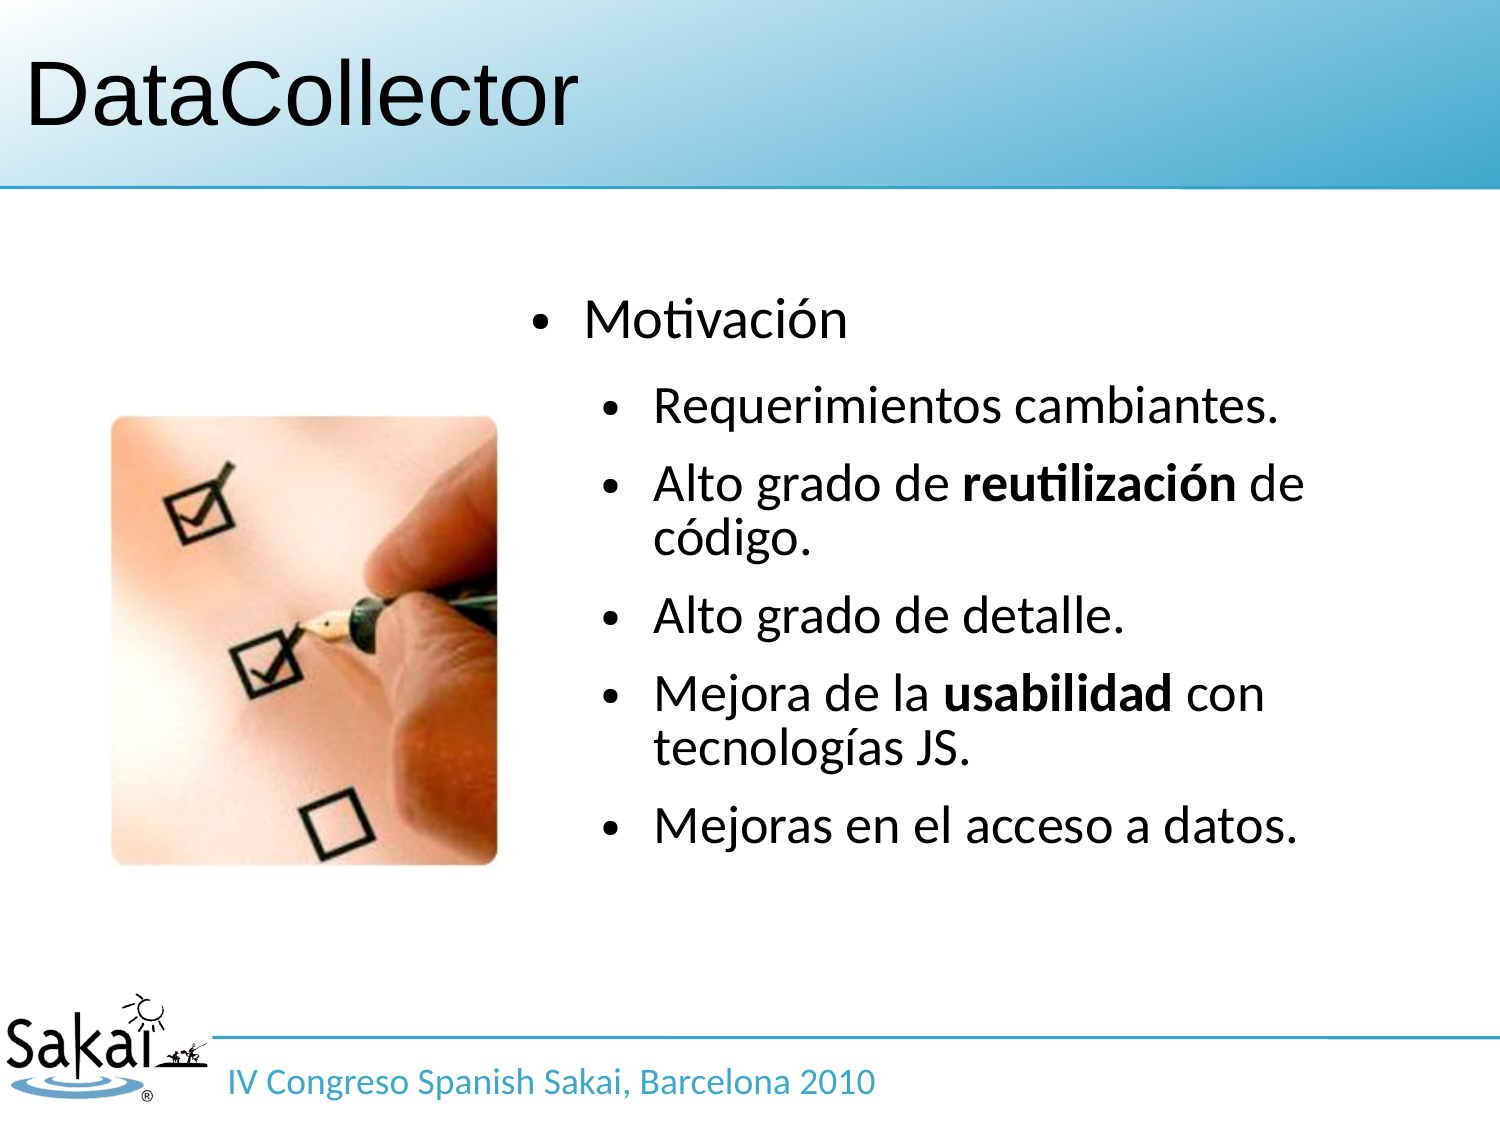

# DataCollector
Motivación
Requerimientos cambiantes.
Alto grado de reutilización de código.
Alto grado de detalle.
Mejora de la usabilidad con tecnologías JS.
Mejoras en el acceso a datos.